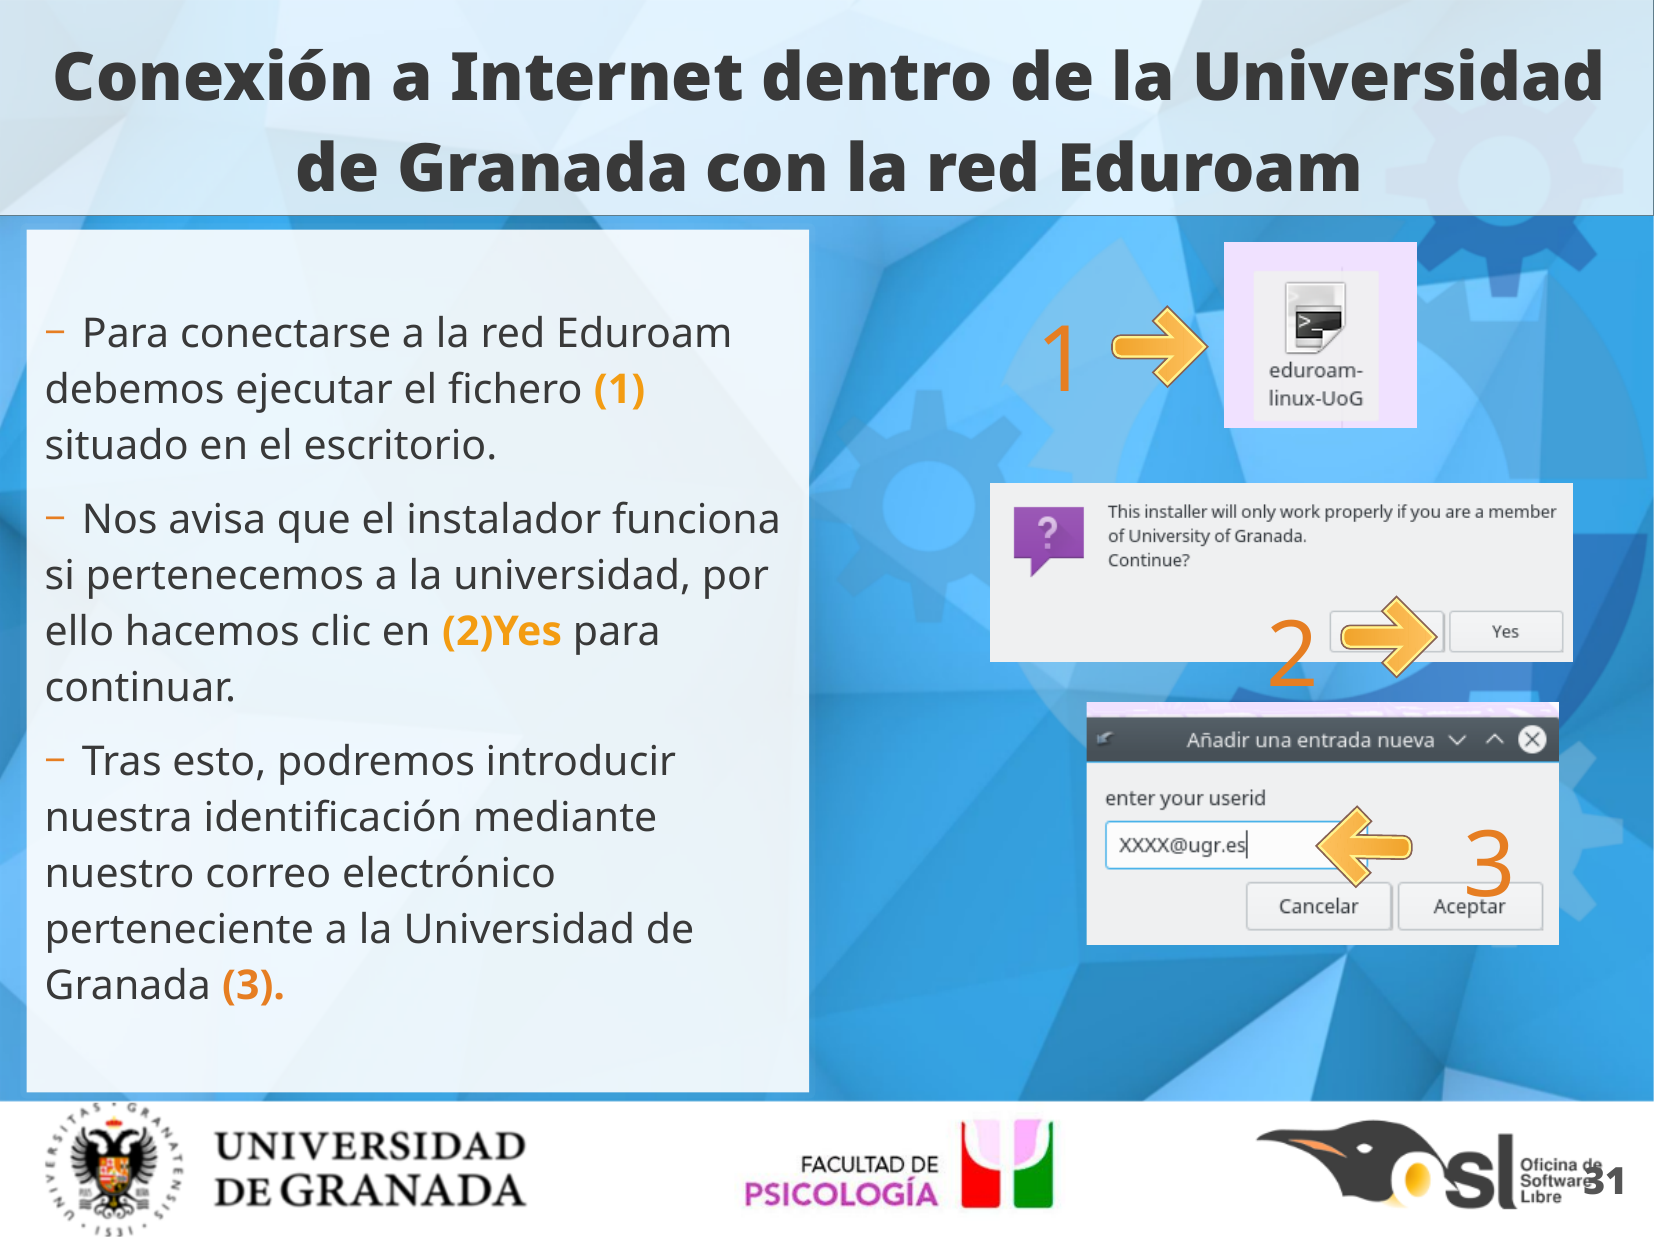

# Conexión a Internet dentro de la Universidad de Granada con la red Eduroam
 Para conectarse a la red Eduroam debemos ejecutar el fichero (1) situado en el escritorio.
 Nos avisa que el instalador funciona si pertenecemos a la universidad, por ello hacemos clic en (2)Yes para continuar.
 Tras esto, podremos introducir nuestra identificación mediante nuestro correo electrónico perteneciente a la Universidad de Granada (3).
1
2
3
31